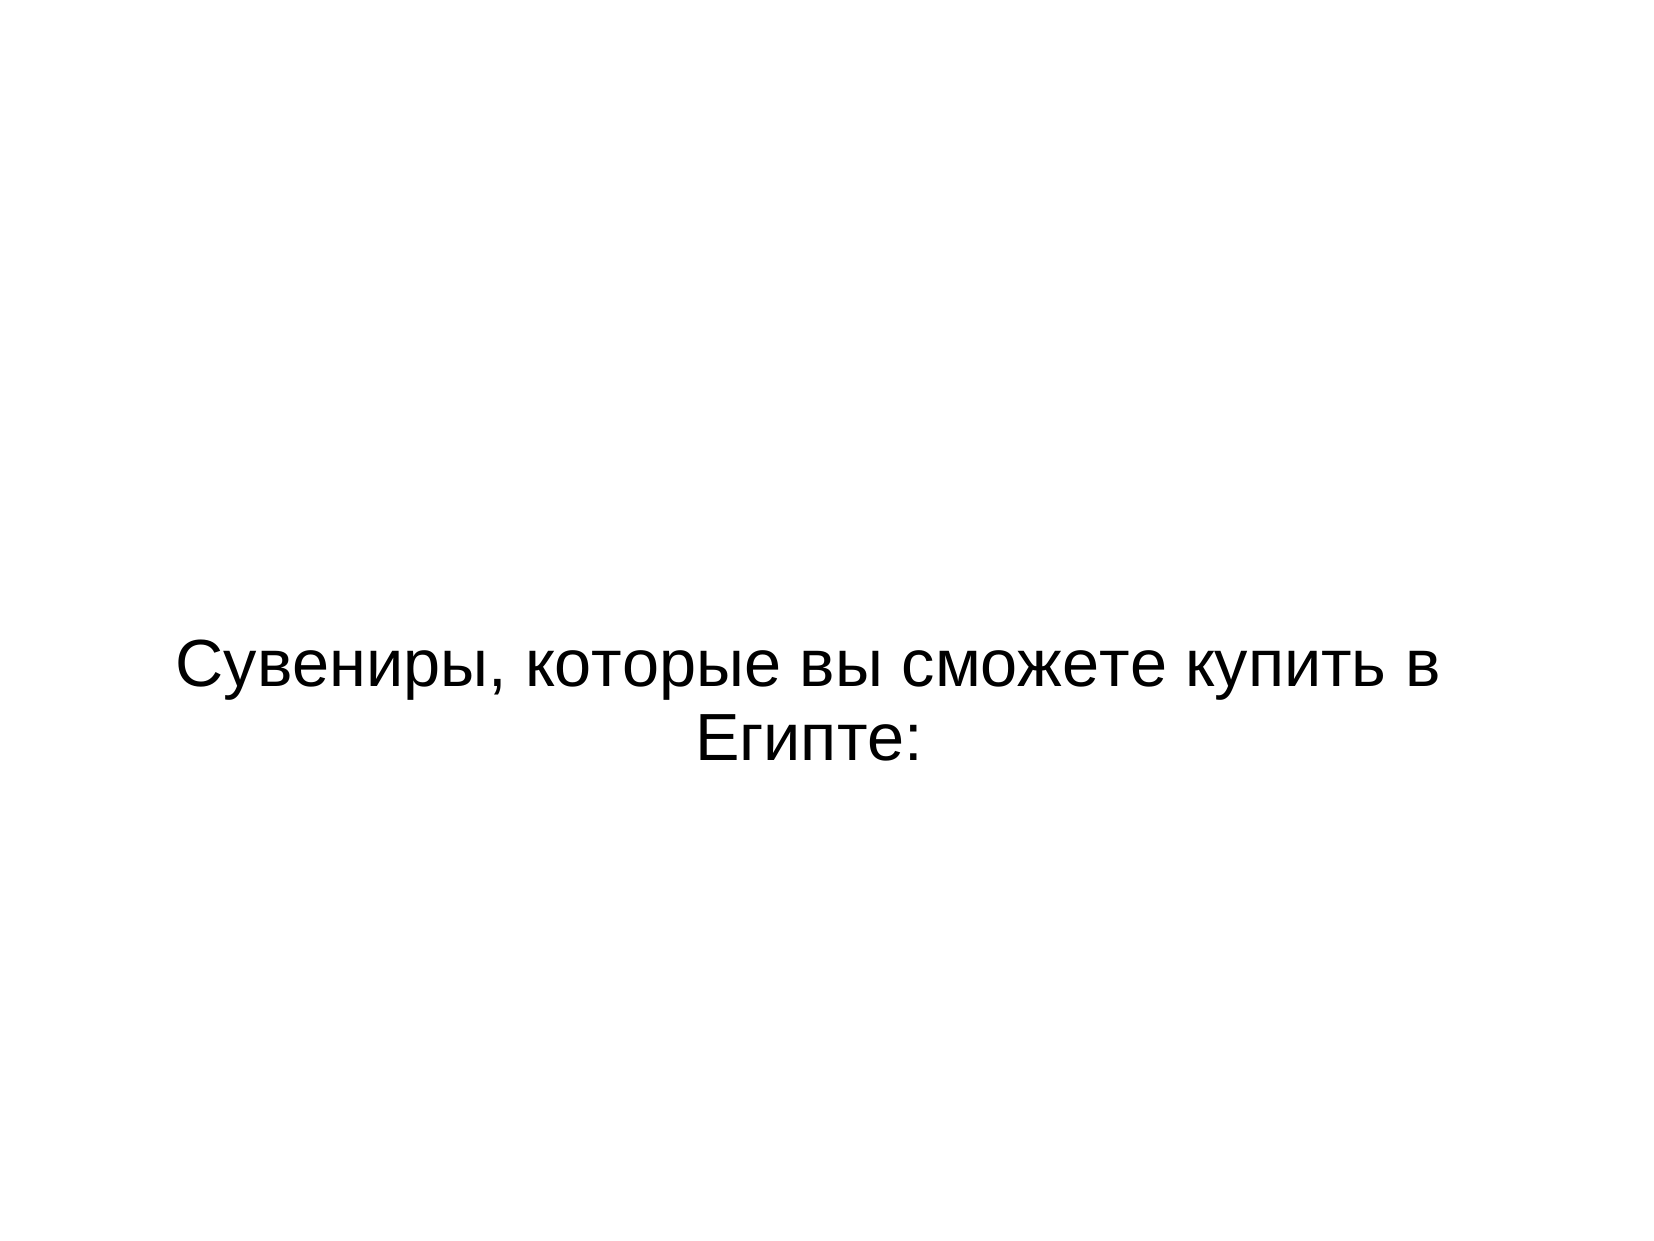

# Сувениры, которые вы сможете купить в Египте: